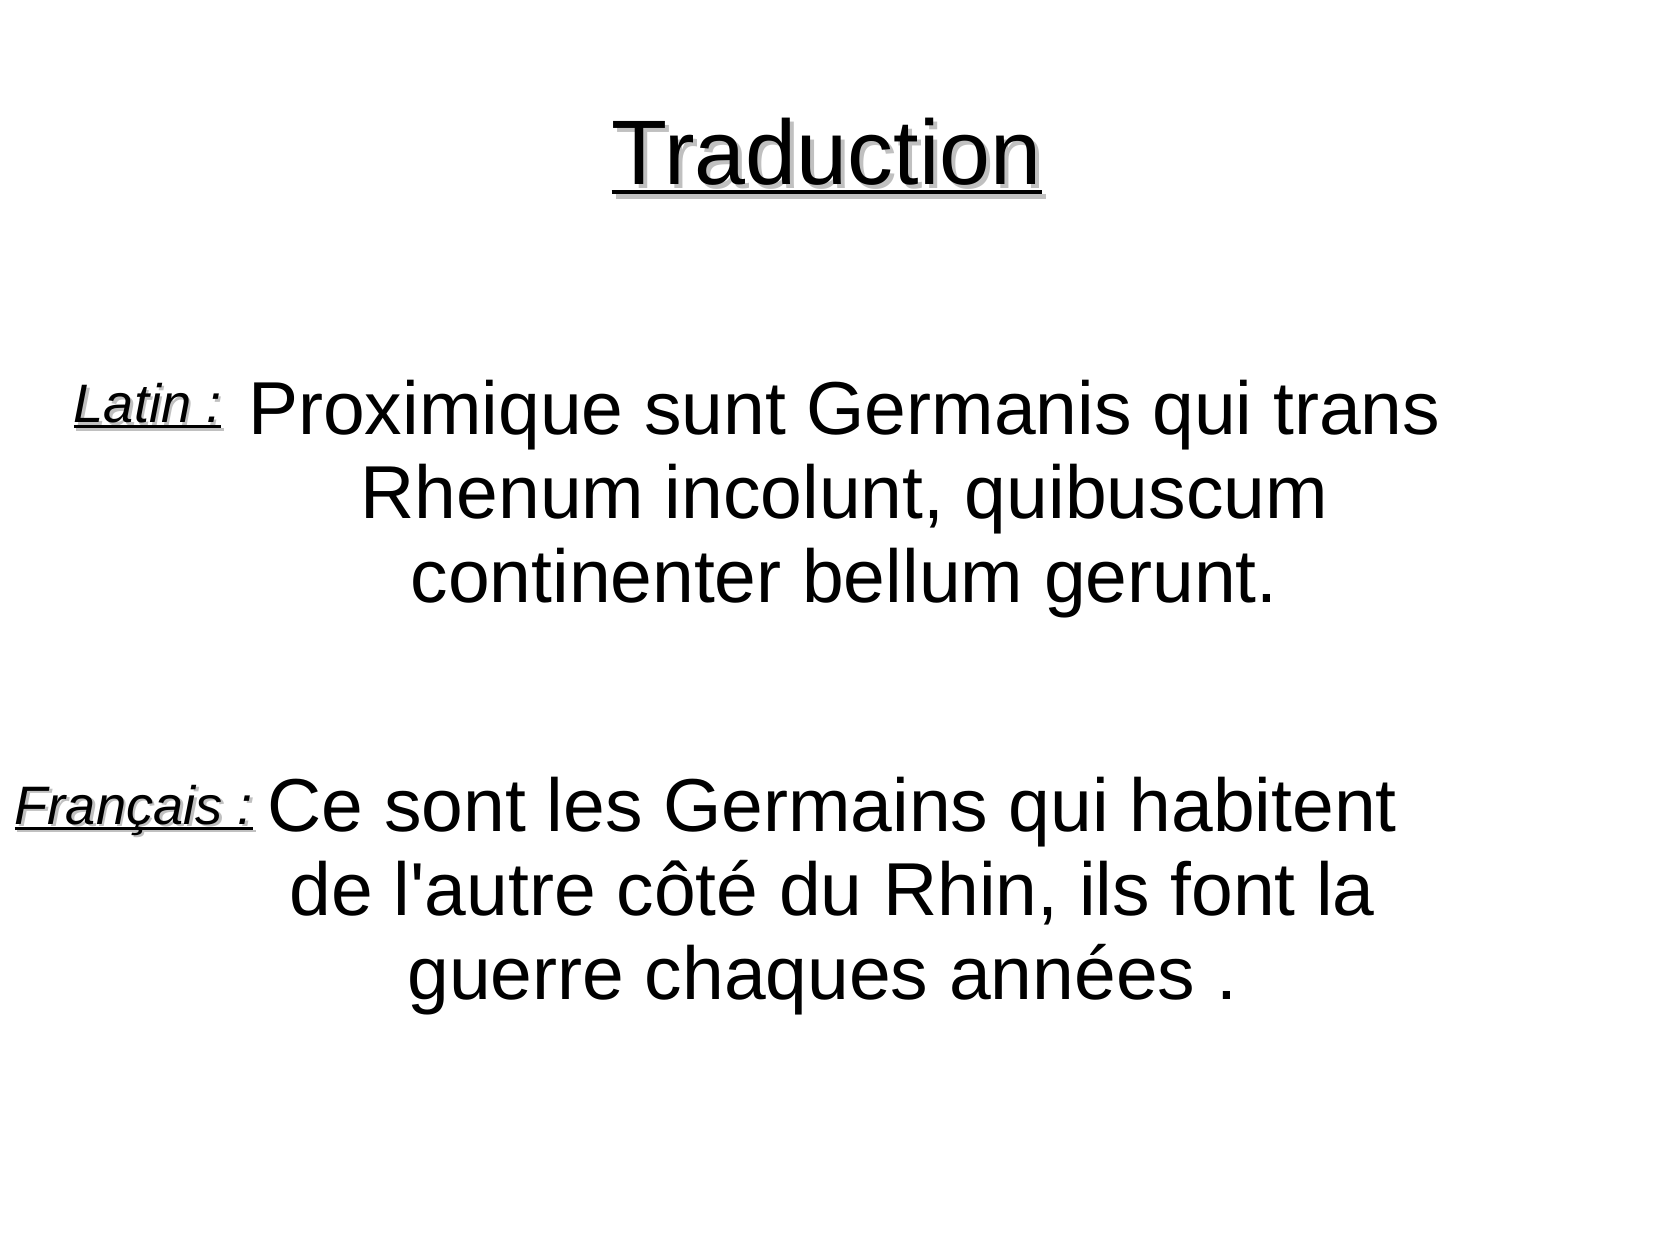

# Traduction
Proximique sunt Germanis qui trans Rhenum incolunt, quibuscum continenter bellum gerunt.
Latin :
Ce sont les Germains qui habitent de l'autre côté du Rhin, ils font la guerre chaques années .
Français :